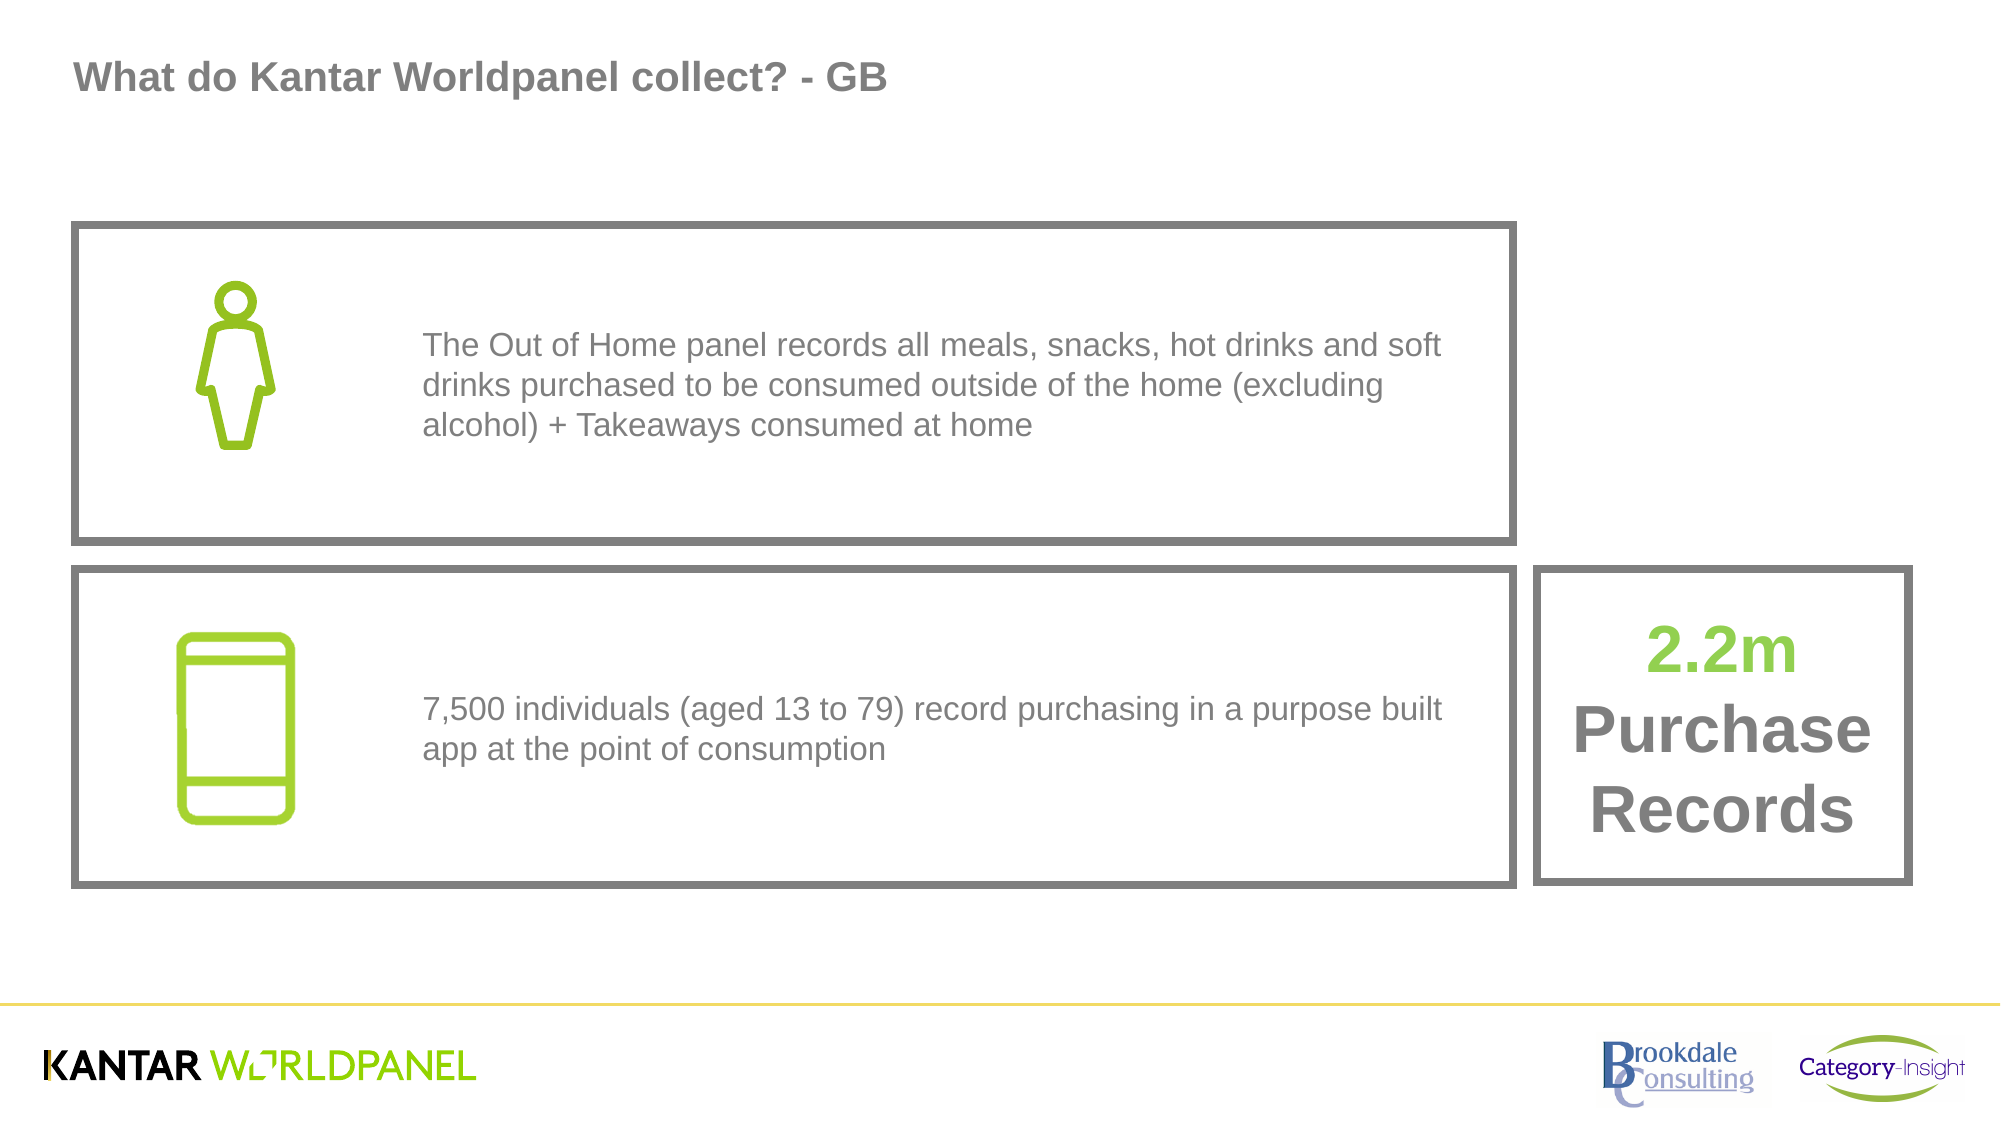

# What do Kantar Worldpanel collect? - GB
The Out of Home panel records all meals, snacks, hot drinks and soft drinks purchased to be consumed outside of the home (excluding alcohol) + Takeaways consumed at home
7,500 individuals (aged 13 to 79) record purchasing in a purpose built app at the point of consumption
2.2m Purchase Records